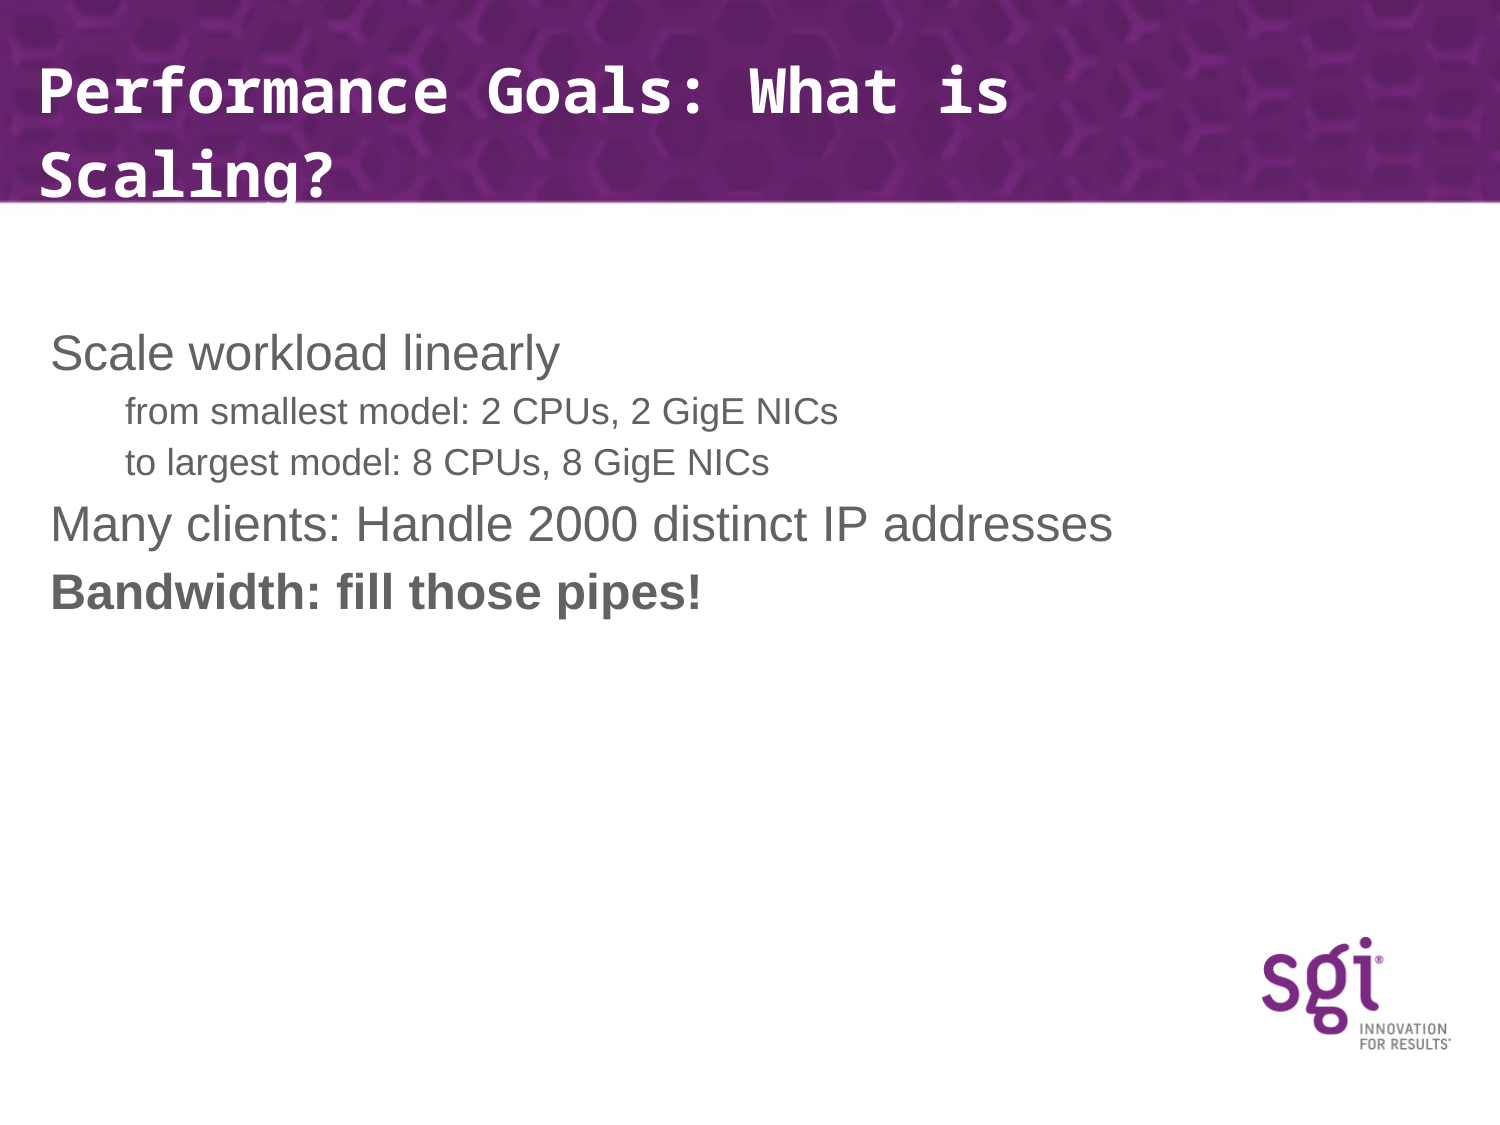

# Performance Goals: What is Scaling?
Scale workload linearly
from smallest model: 2 CPUs, 2 GigE NICs
to largest model: 8 CPUs, 8 GigE NICs
Many clients: Handle 2000 distinct IP addresses
Bandwidth: fill those pipes!